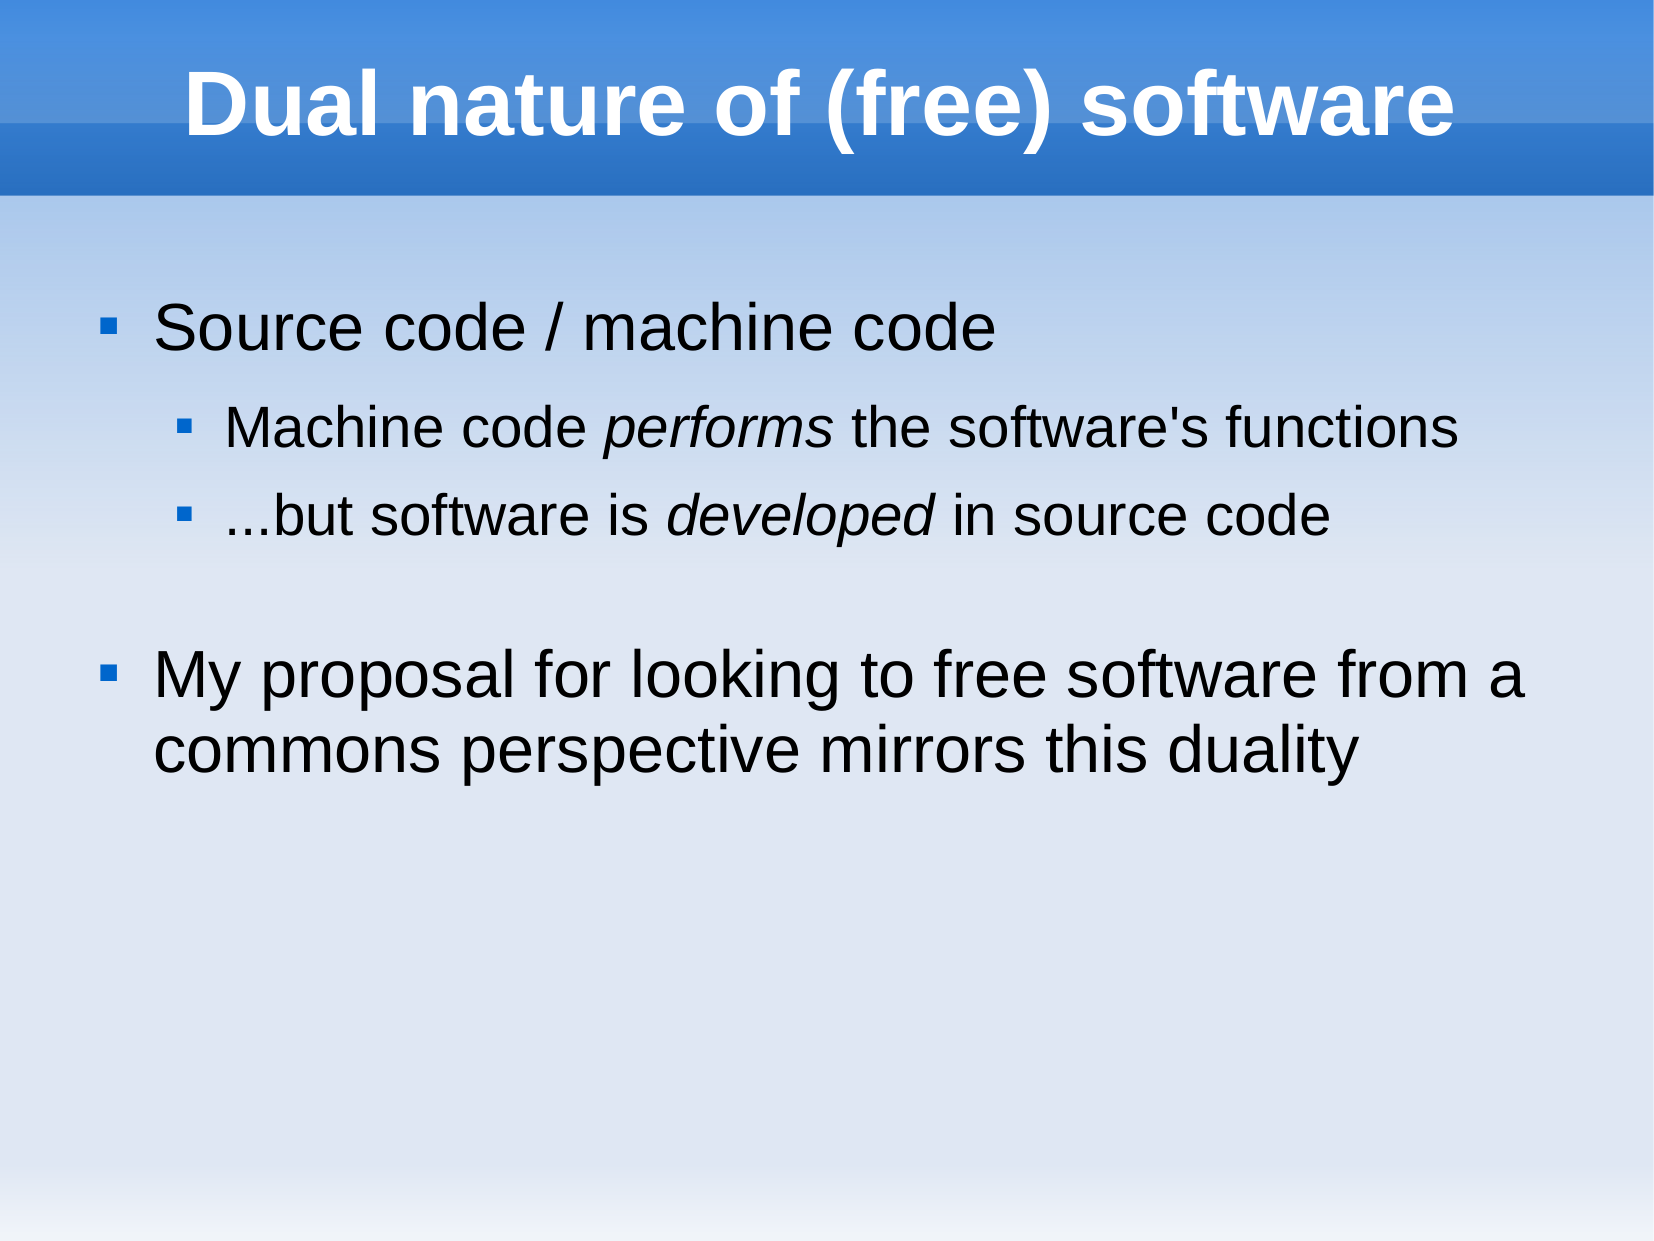

# Dual nature of (free) software
Source code / machine code
Machine code performs the software's functions
...but software is developed in source code
My proposal for looking to free software from a commons perspective mirrors this duality